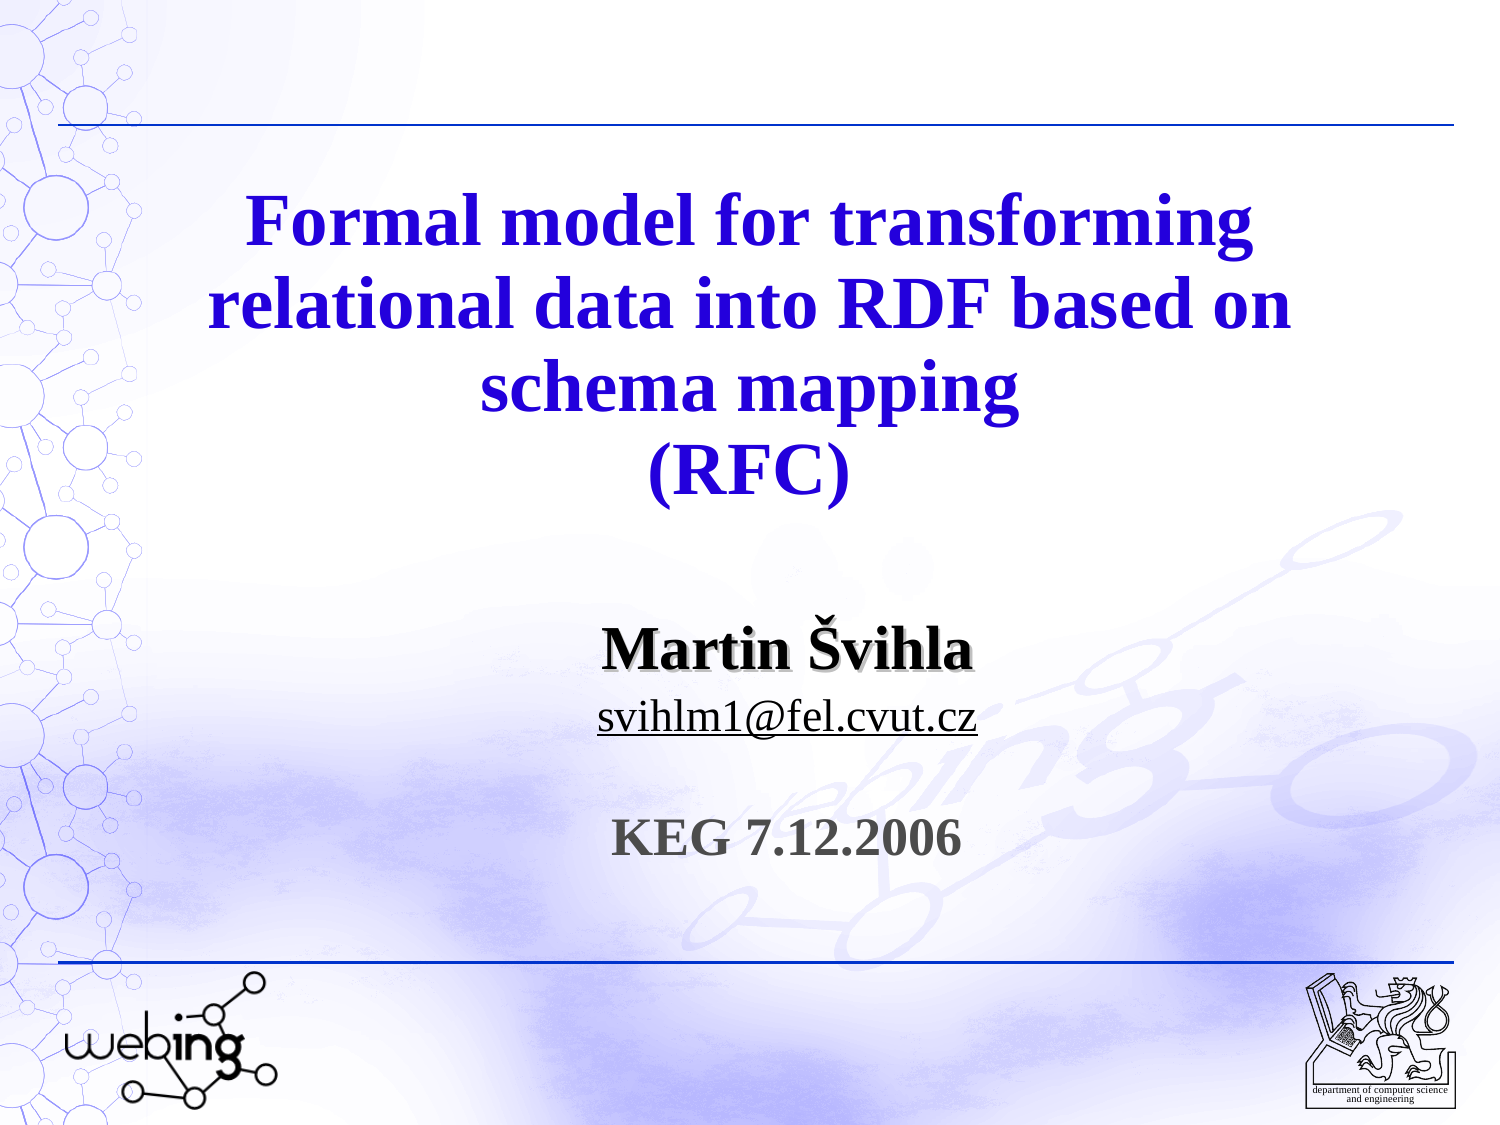

# Formal model for transforming relational data into RDF based on schema mapping (RFC)
Martin Švihla
svihlm1@fel.cvut.cz
KEG 7.12.2006